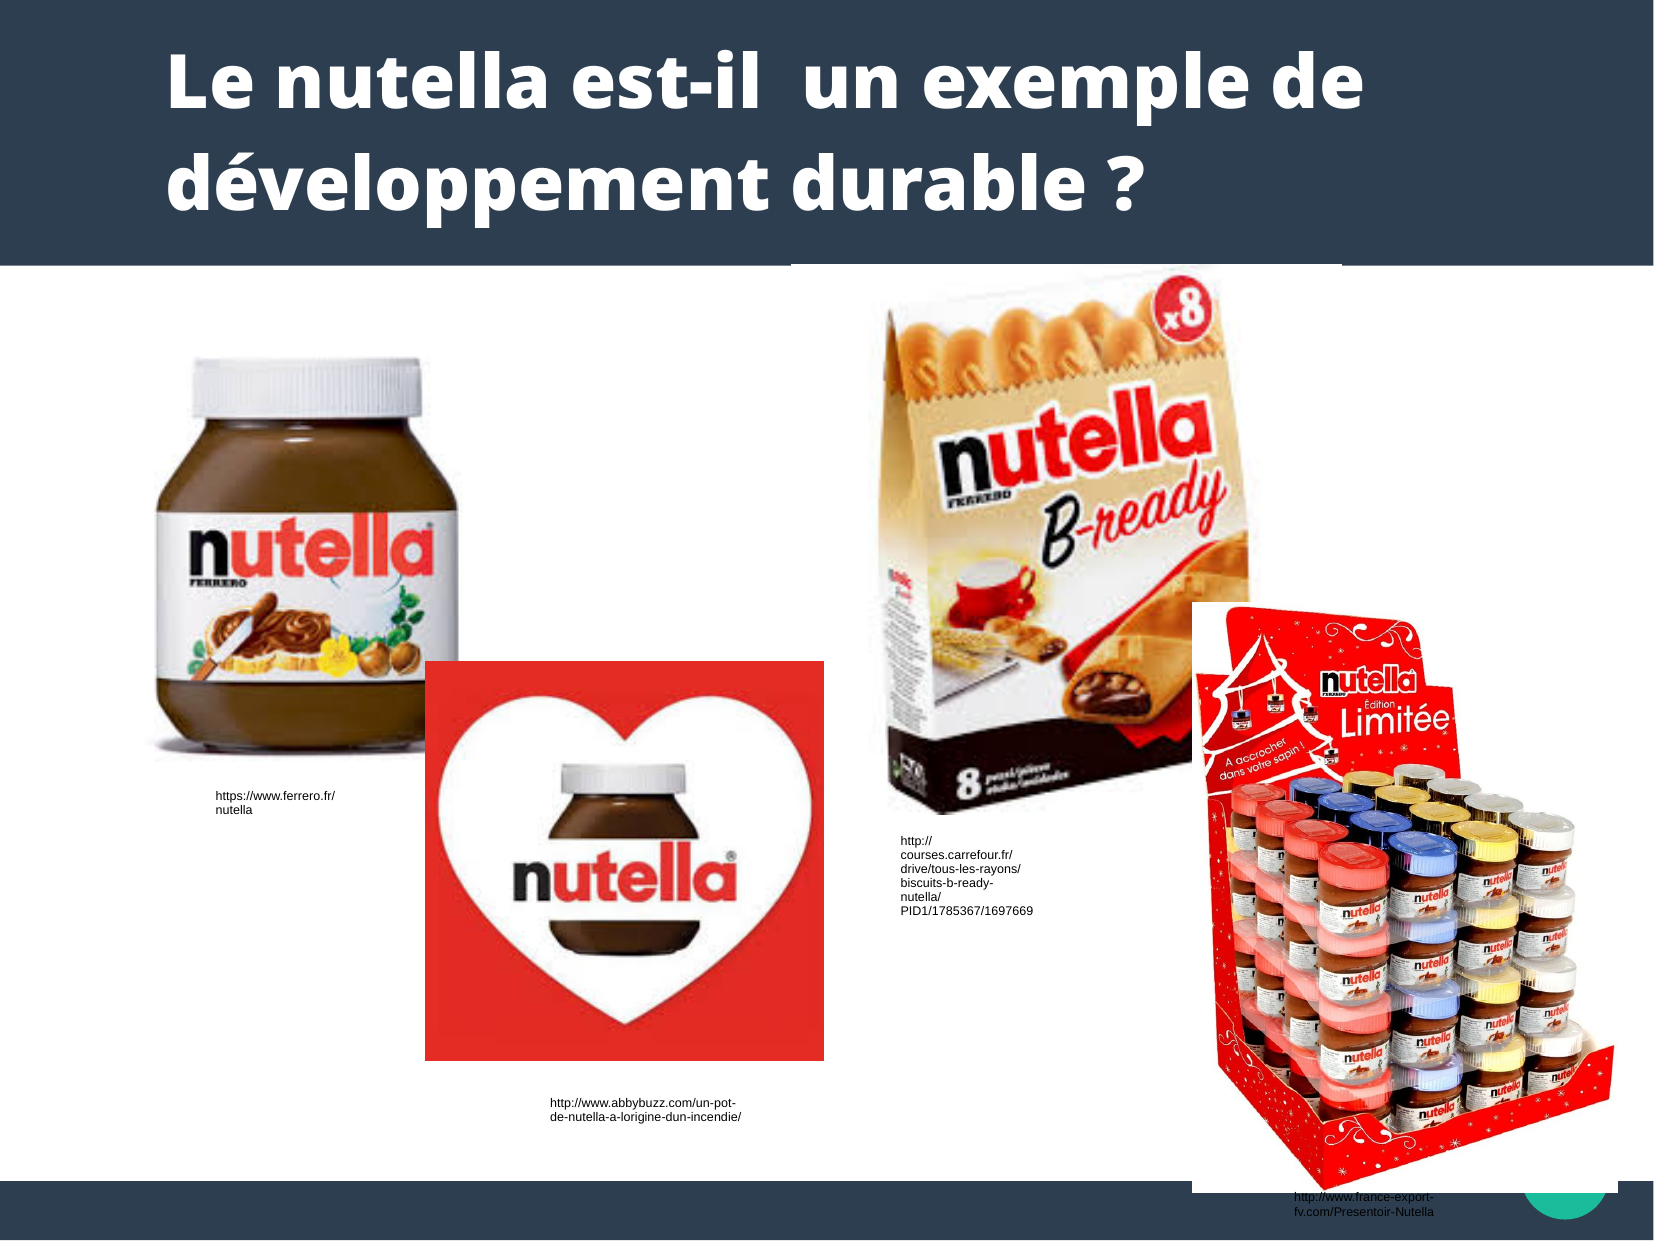

# Le nutella est-il un exemple de développement durable ?
https://www.ferrero.fr/nutella
http://courses.carrefour.fr/drive/tous-les-rayons/biscuits-b-ready-nutella/PID1/1785367/1697669
http://www.abbybuzz.com/un-pot-de-nutella-a-lorigine-dun-incendie/
http://www.france-export-fv.com/Presentoir-Nutella